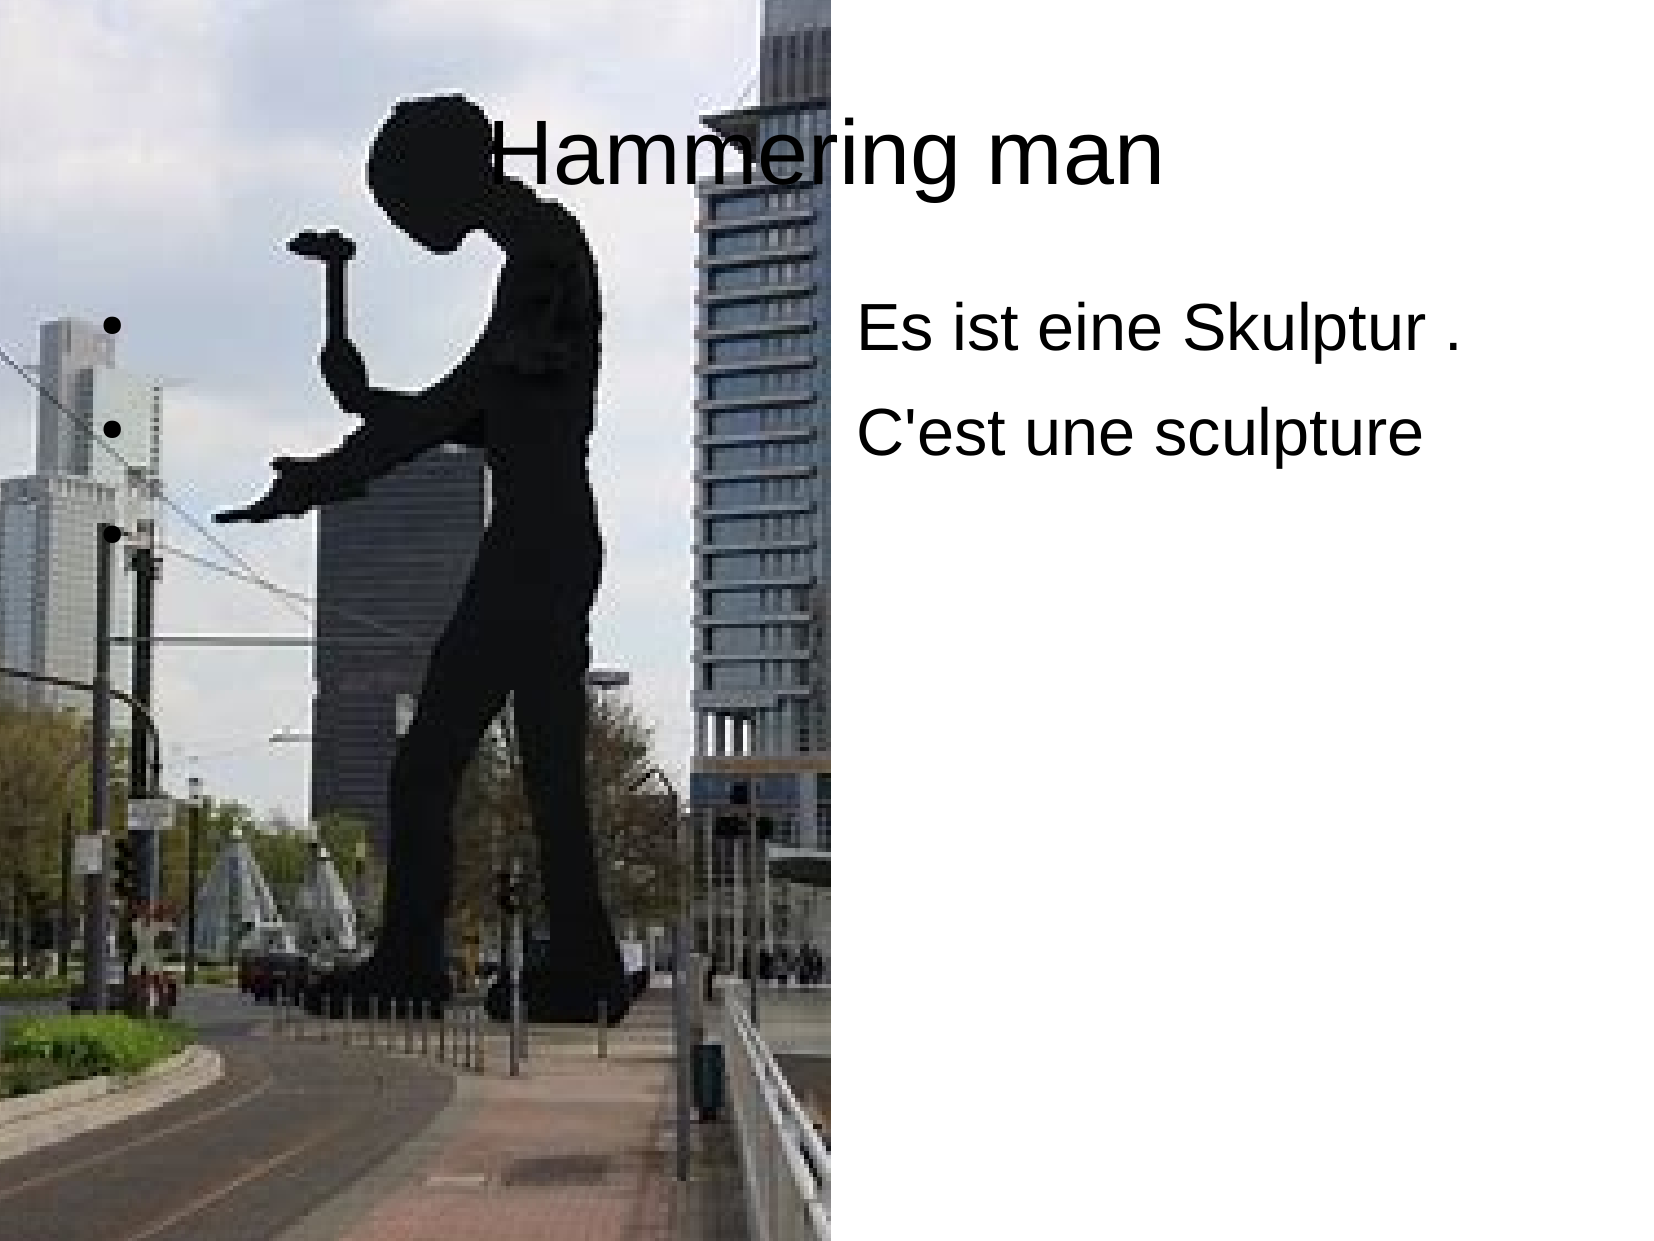

# Hammering man
 Es ist eine Skulptur .
 C'est une sculpture